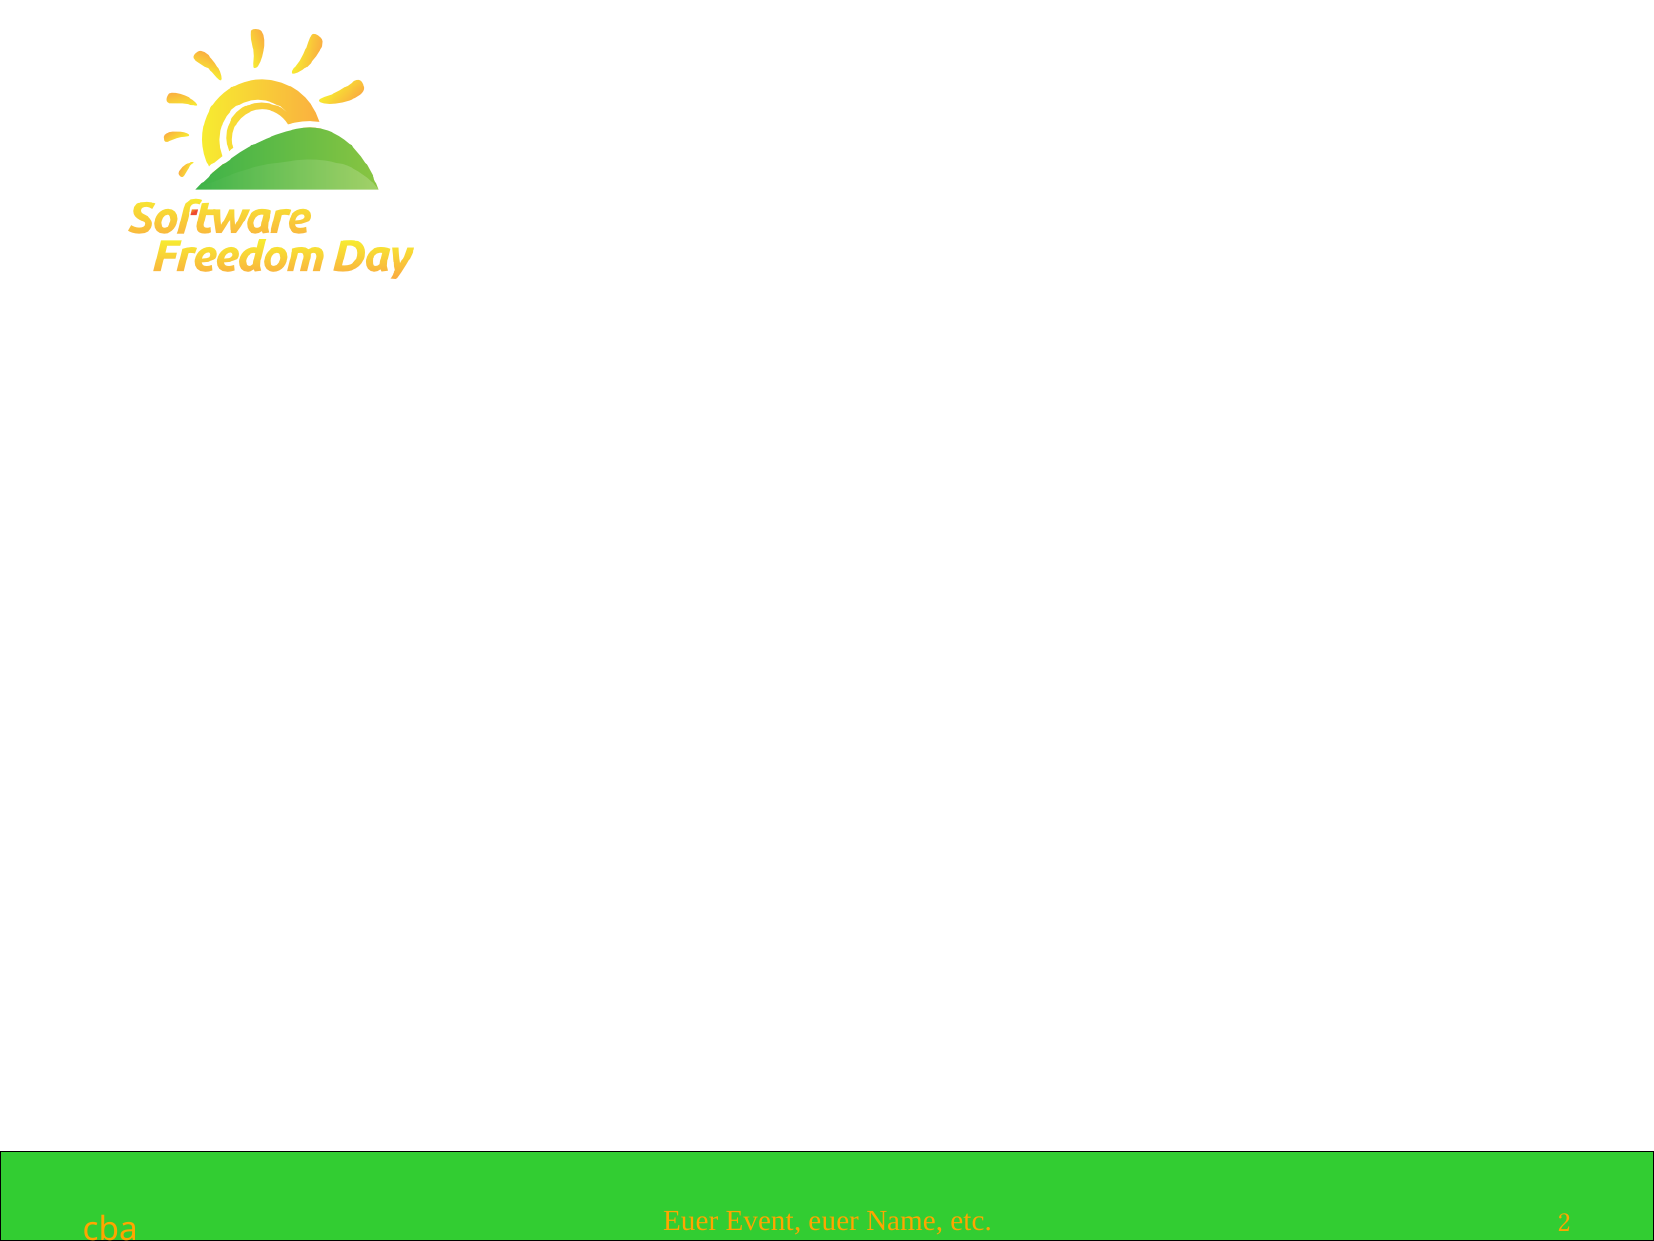

#
Euer Event, euer Name, etc.
2